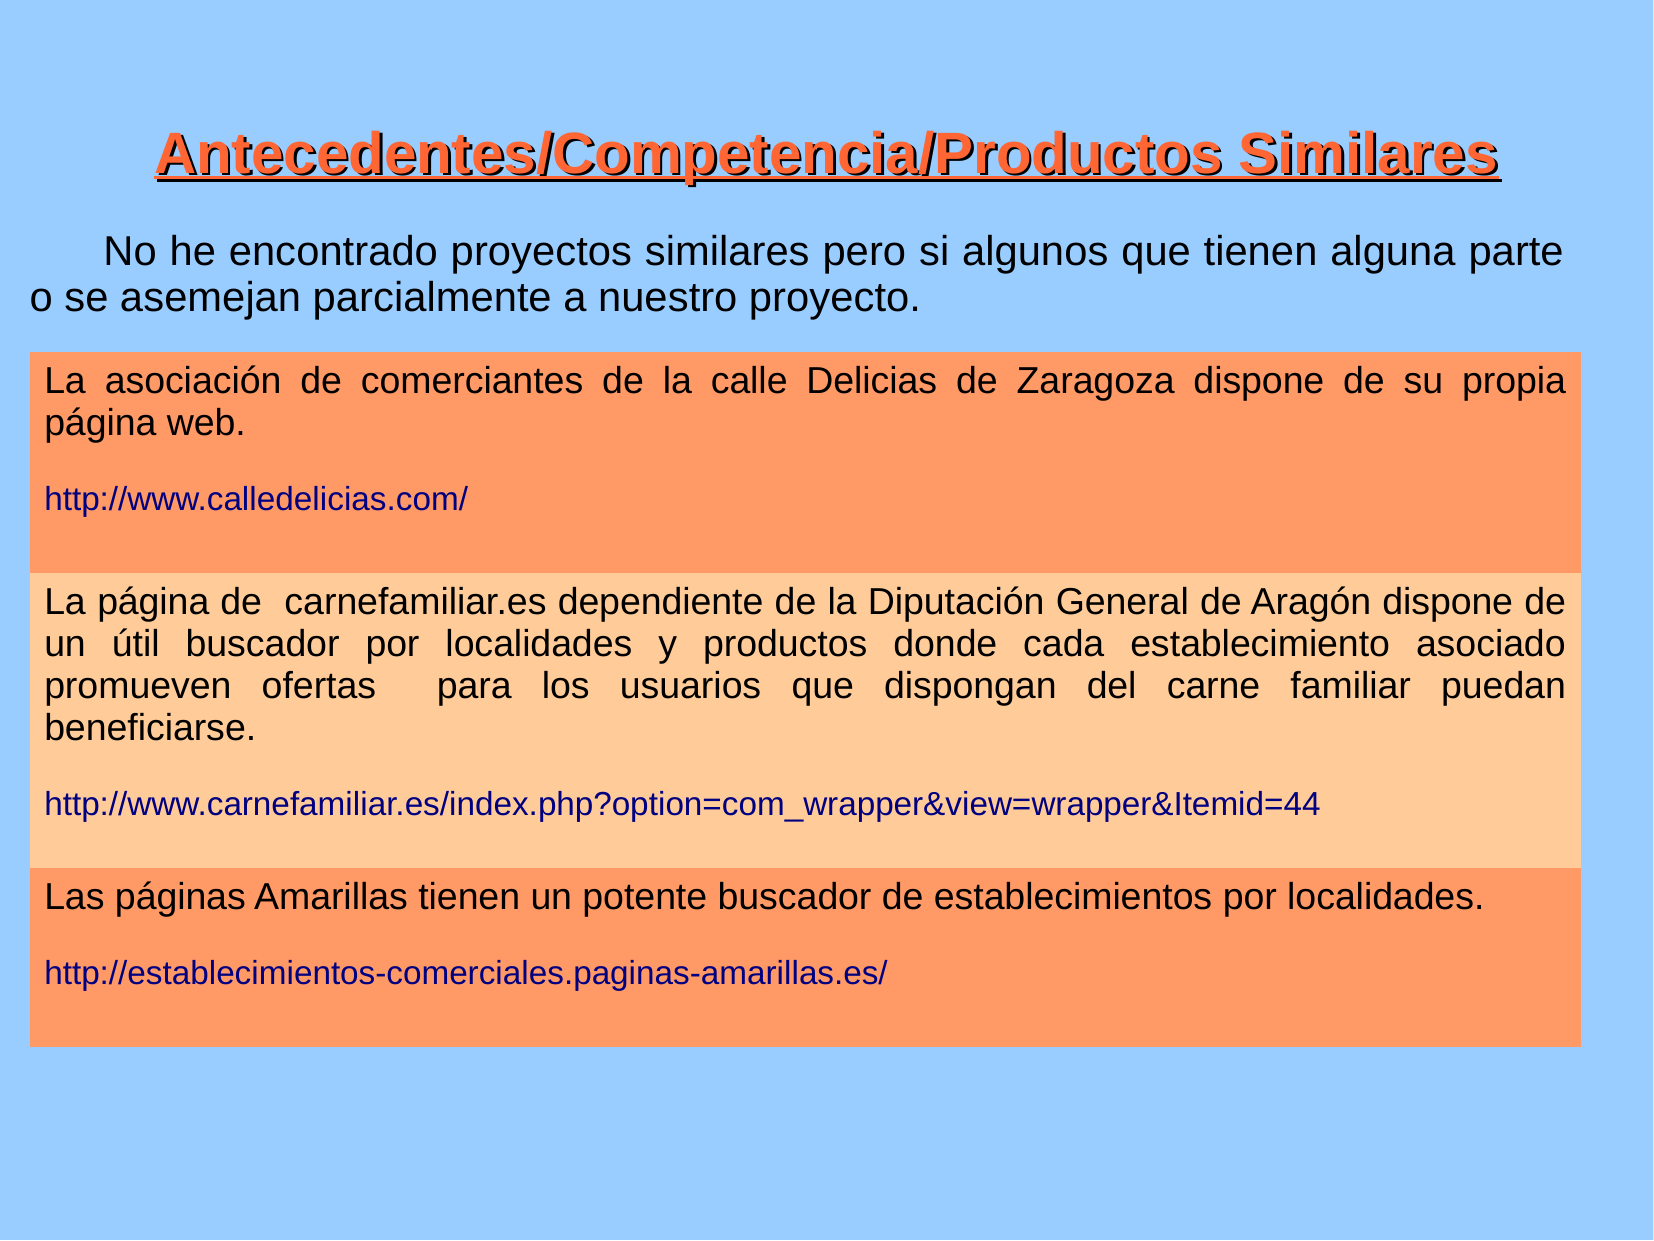

# Antecedentes/Competencia/Productos Similares
	No he encontrado proyectos similares pero si algunos que tienen alguna parte o se asemejan parcialmente a nuestro proyecto.
| La asociación de comerciantes de la calle Delicias de Zaragoza dispone de su propia página web. http://www.calledelicias.com/ |
| --- |
| La página de carnefamiliar.es dependiente de la Diputación General de Aragón dispone de un útil buscador por localidades y productos donde cada establecimiento asociado promueven ofertas para los usuarios que dispongan del carne familiar puedan beneficiarse. http://www.carnefamiliar.es/index.php?option=com\_wrapper&view=wrapper&Itemid=44 |
| Las páginas Amarillas tienen un potente buscador de establecimientos por localidades. http://establecimientos-comerciales.paginas-amarillas.es/ |